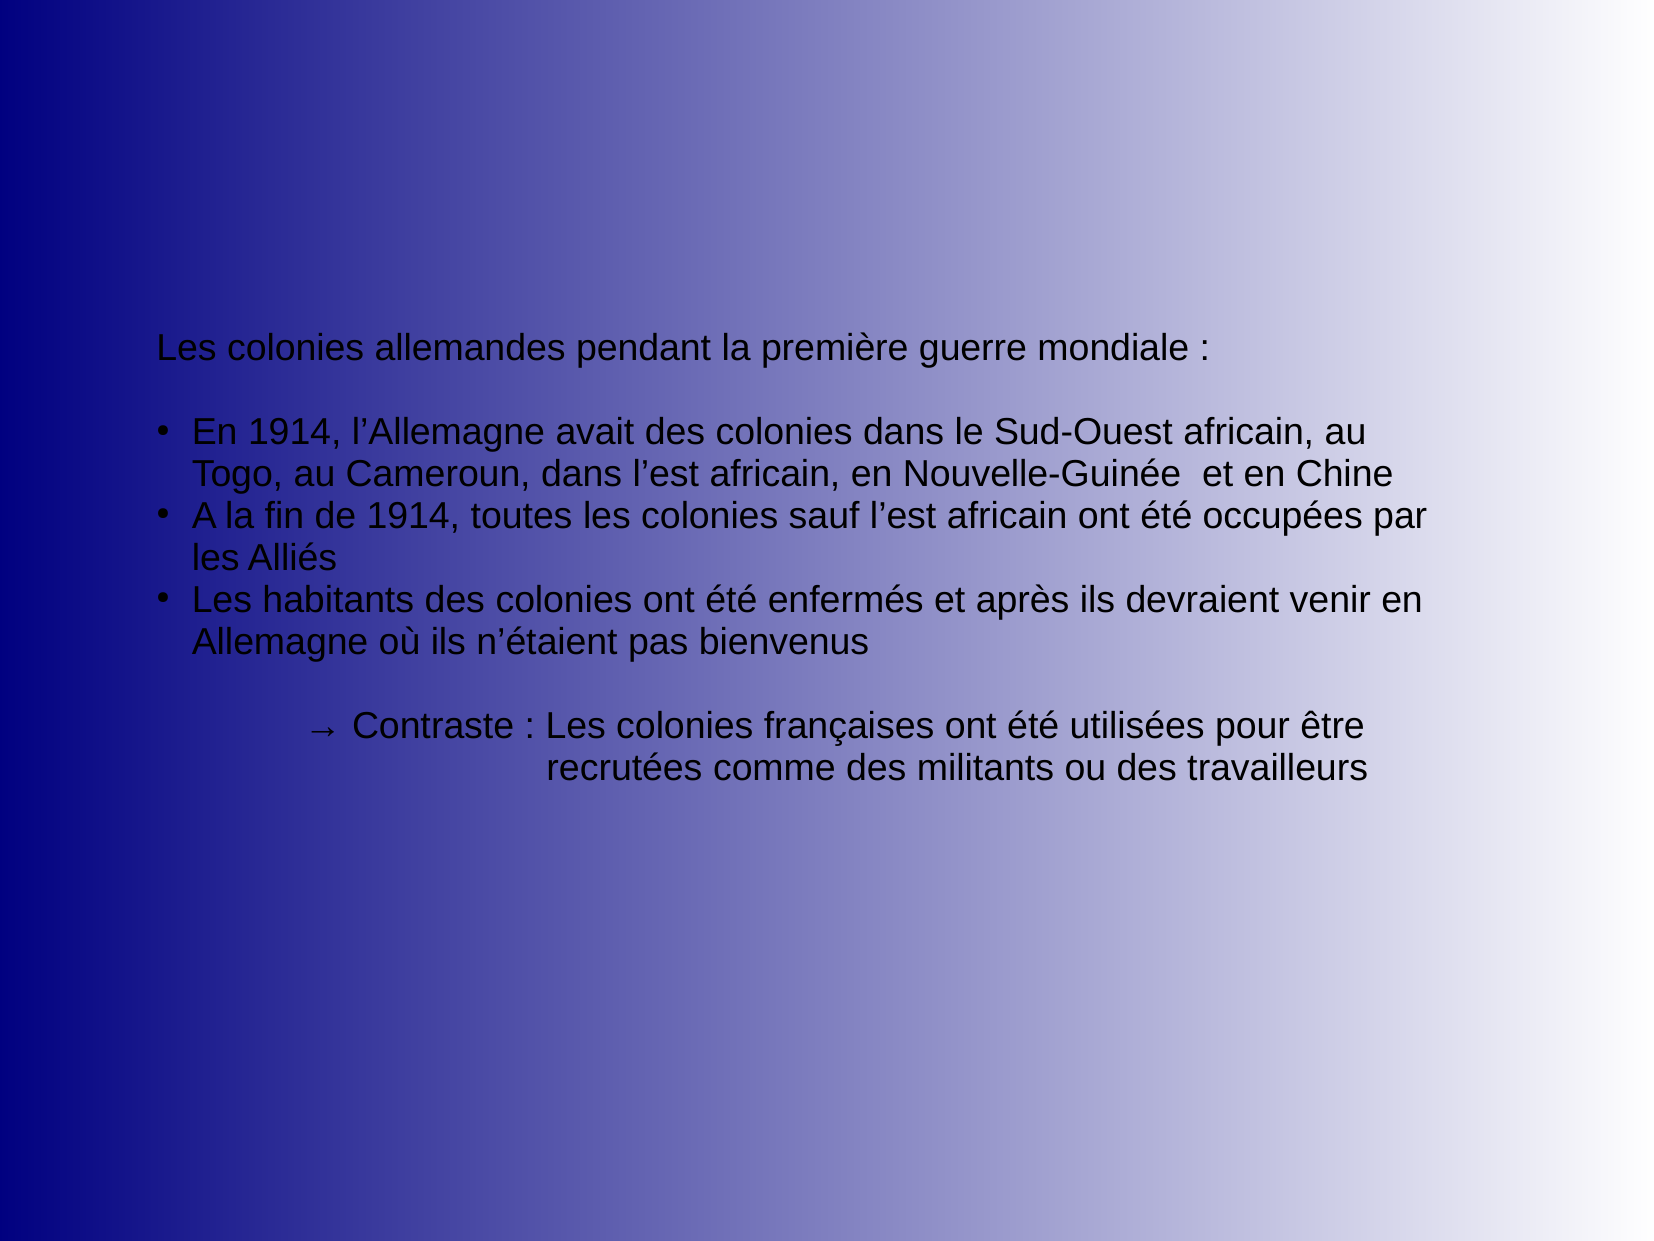

Les colonies allemandes pendant la première guerre mondiale :
En 1914, l’Allemagne avait des colonies dans le Sud-Ouest africain, au Togo, au Cameroun, dans l’est africain, en Nouvelle-Guinée et en Chine
A la fin de 1914, toutes les colonies sauf l’est africain ont été occupées par les Alliés
Les habitants des colonies ont été enfermés et après ils devraient venir en Allemagne où ils n’étaient pas bienvenus
		→ Contraste : Les colonies françaises ont été utilisées pour être 						 recrutées comme des militants ou des travailleurs